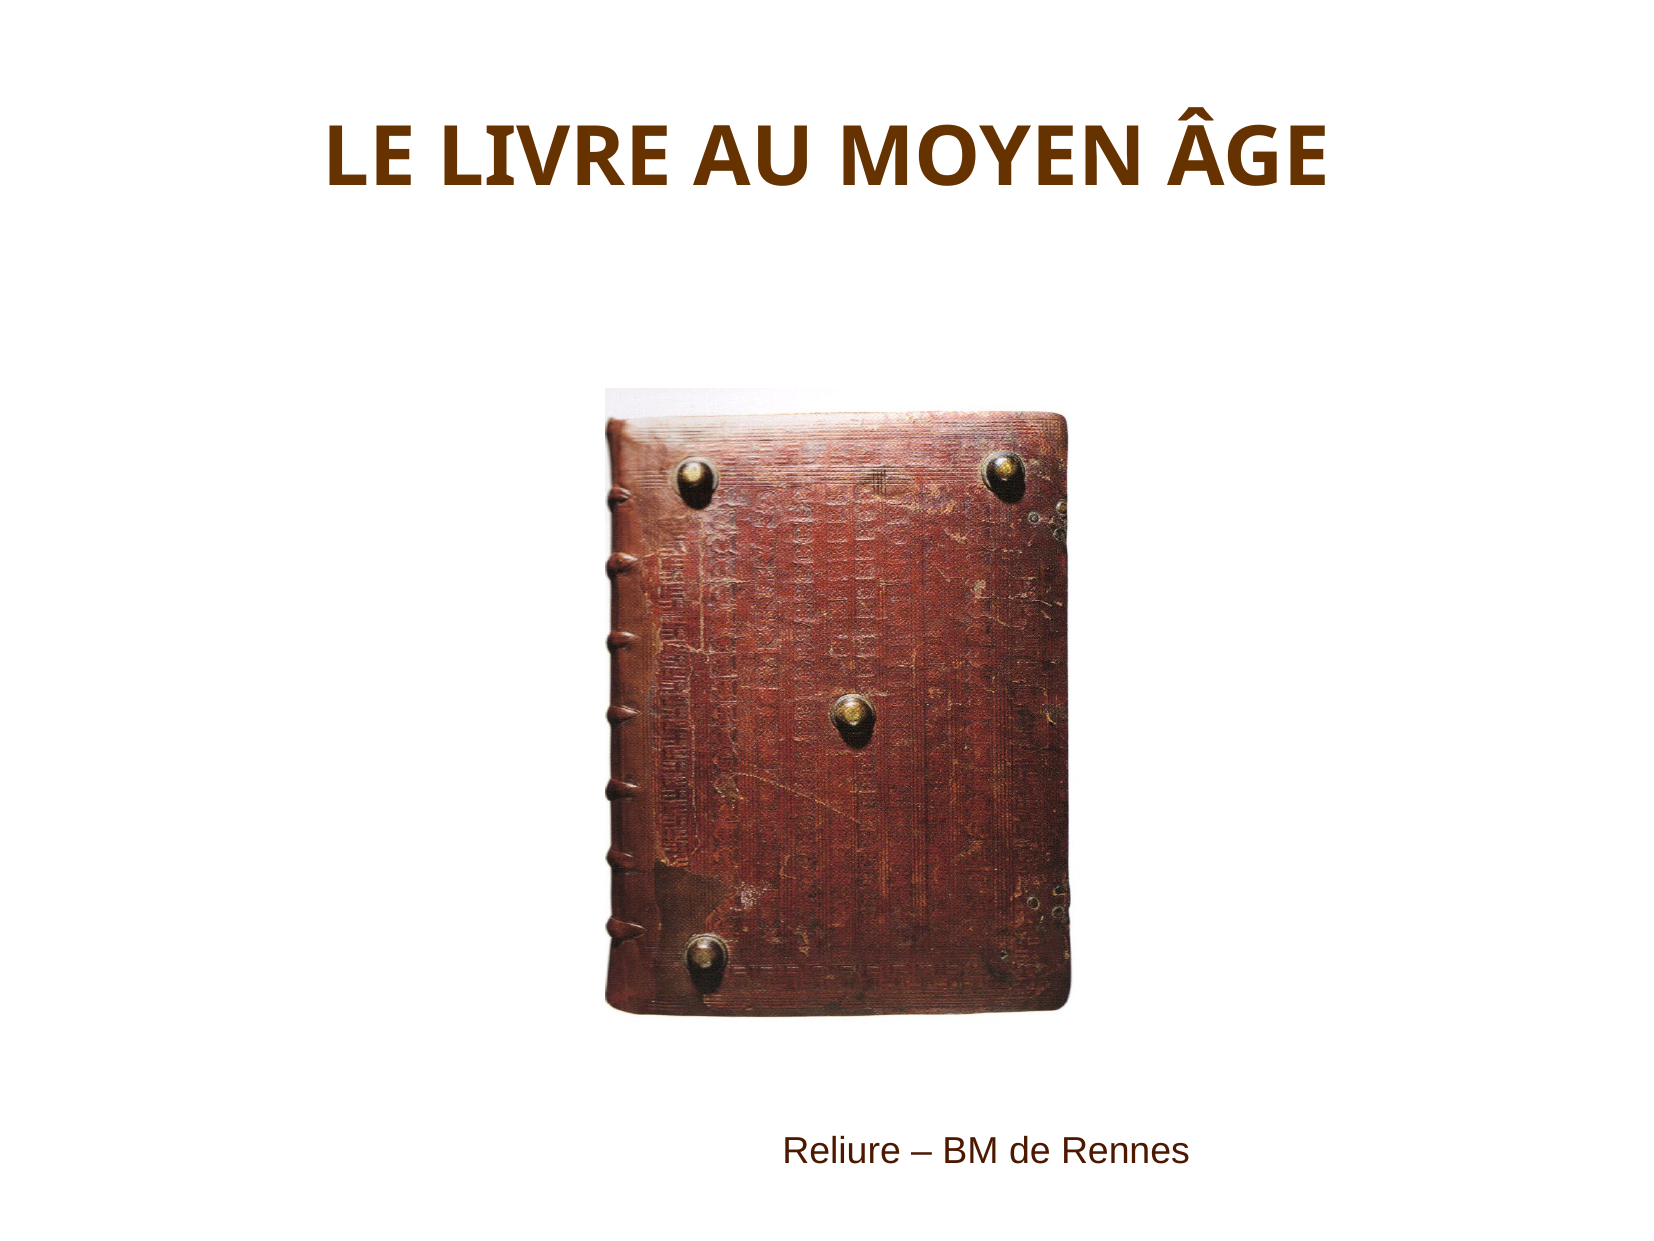

# LE LIVRE AU MOYEN ÂGE
Reliure – BM de Rennes